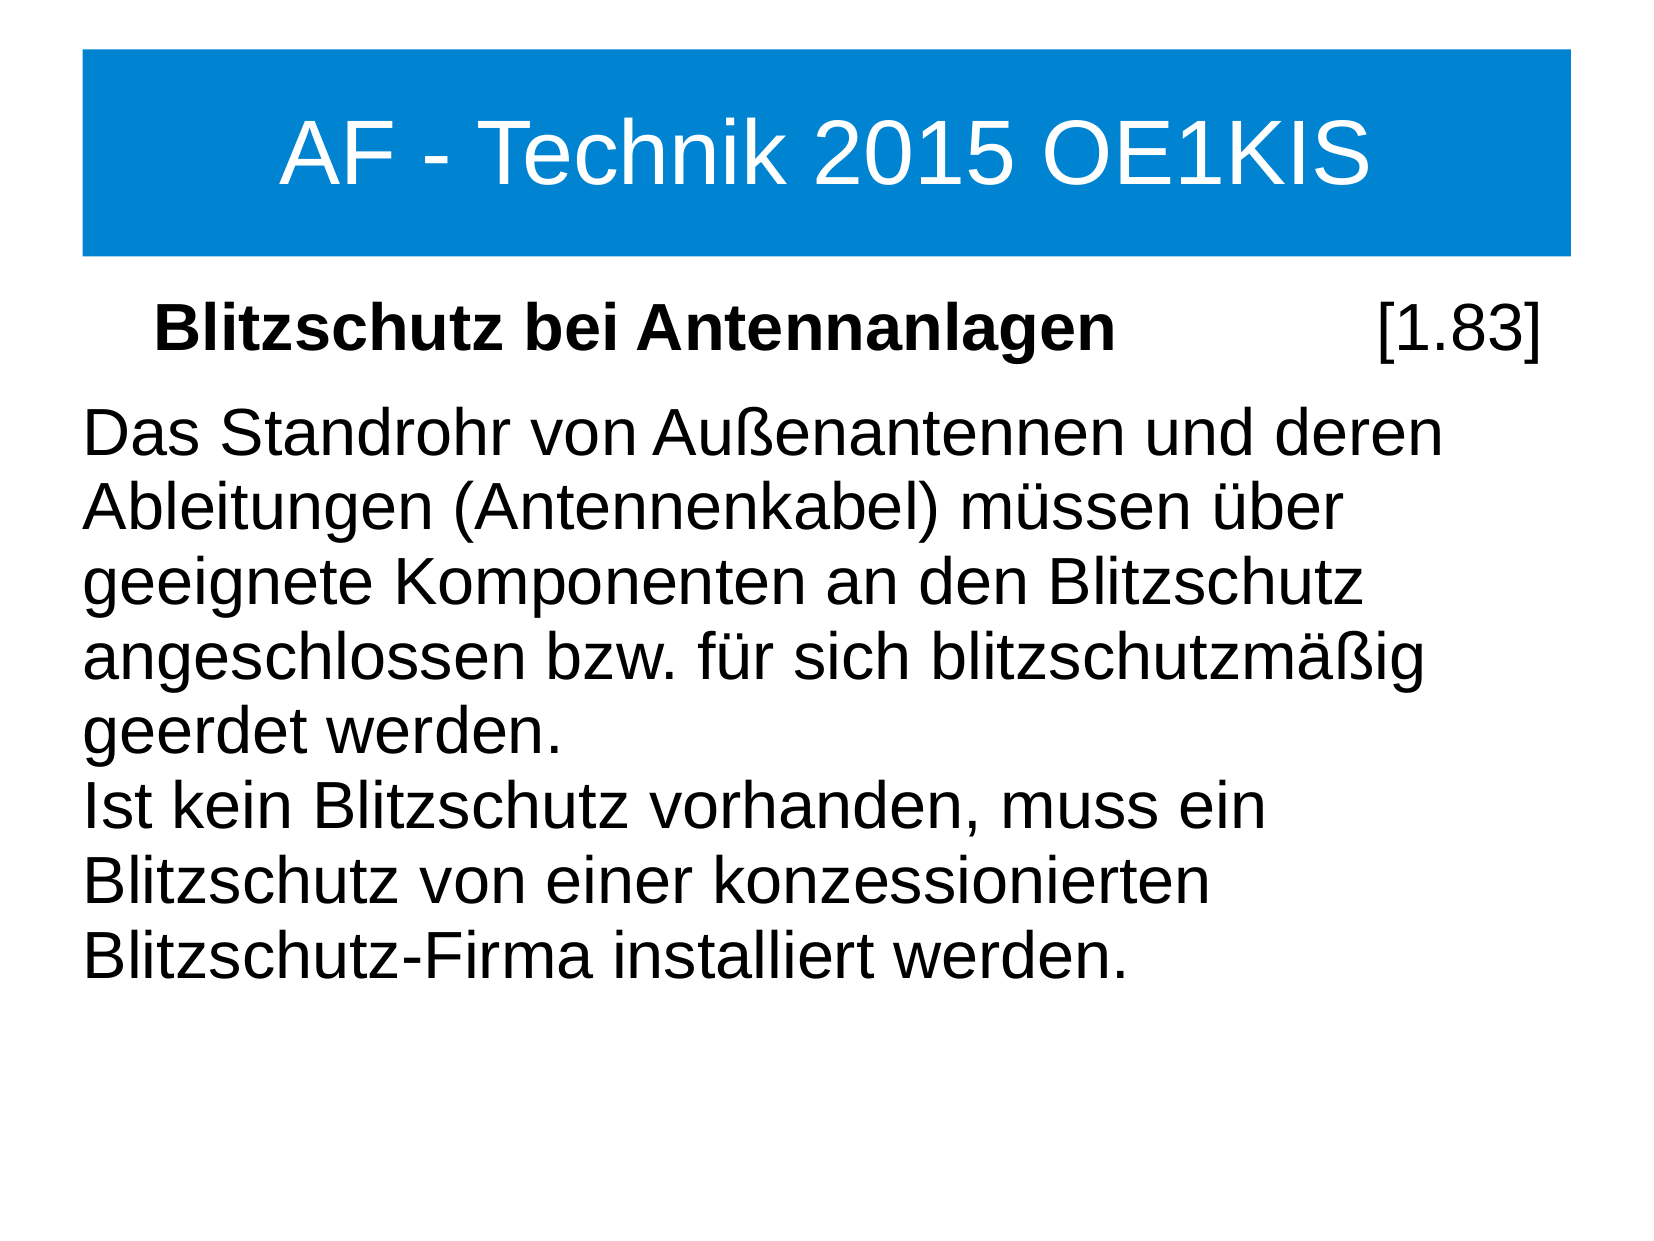

# AF - Technik 2015 OE1KIS
Blitzschutz bei Antennanlagen [1.83]
Das Standrohr von Außenantennen und deren Ableitungen (Antennenkabel) müssen über geeignete Komponenten an den Blitzschutz angeschlossen bzw. für sich blitzschutzmäßig geerdet werden.
Ist kein Blitzschutz vorhanden, muss ein Blitzschutz von einer konzessionierten Blitzschutz-Firma installiert werden.